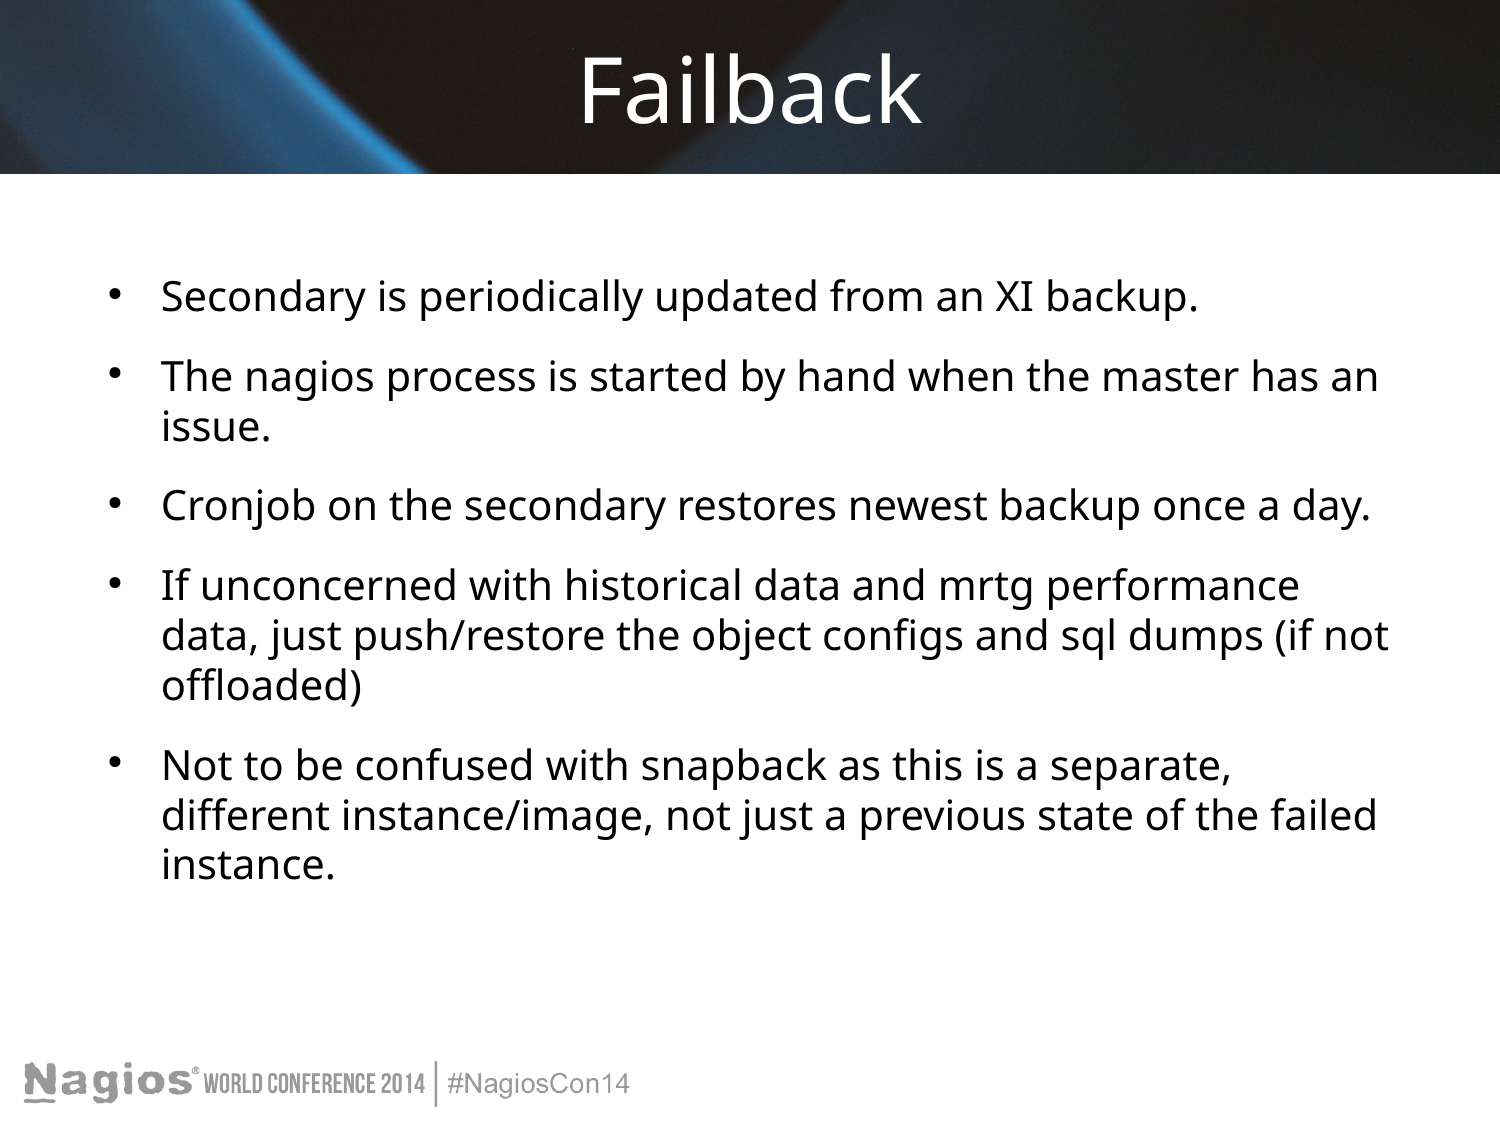

# Failback
Secondary is periodically updated from an XI backup.
The nagios process is started by hand when the master has an issue.
Cronjob on the secondary restores newest backup once a day.
If unconcerned with historical data and mrtg performance data, just push/restore the object configs and sql dumps (if not offloaded)
Not to be confused with snapback as this is a separate, different instance/image, not just a previous state of the failed instance.